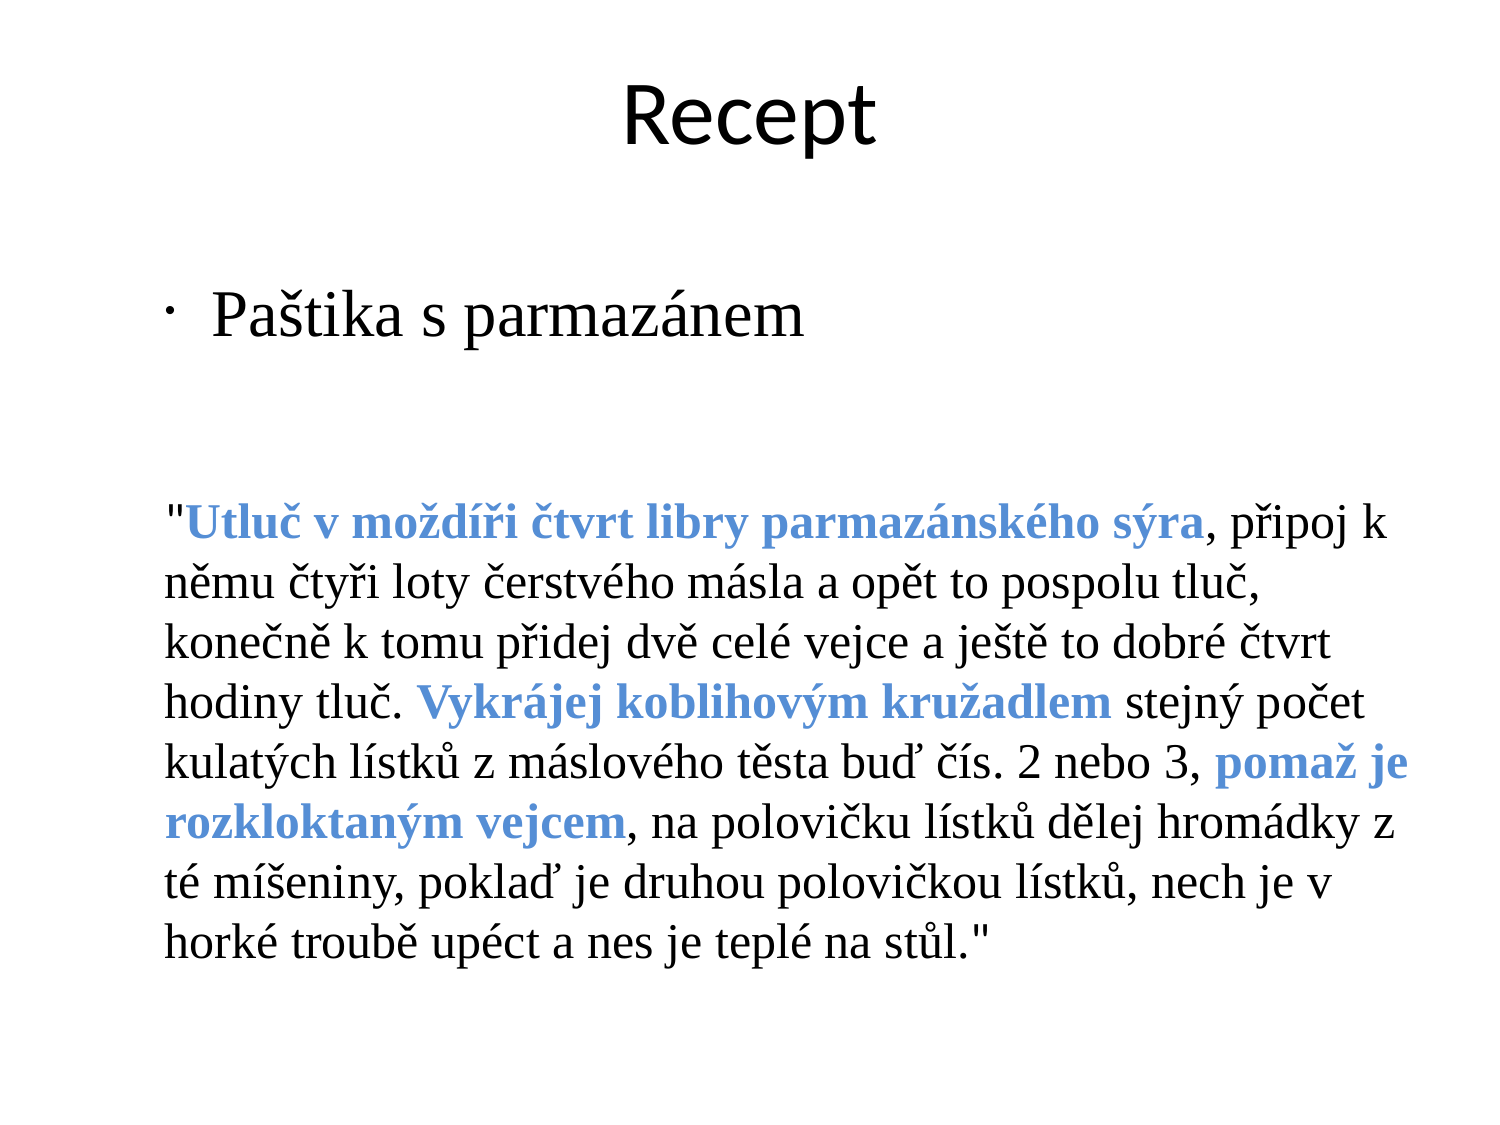

# Recept
Paštika s parmazánem
"Utluč v moždíři čtvrt libry parmazánského sýra, připoj k němu čtyři loty čerstvého másla a opět to pospolu tluč, konečně k tomu přidej dvě celé vejce a ještě to dobré čtvrt hodiny tluč. Vykrájej koblihovým kružadlem stejný počet kulatých lístků z máslového těsta buď čís. 2 nebo 3, pomaž je rozkloktaným vejcem, na polovičku lístků dělej hromádky z té míšeniny, poklaď je druhou polovičkou lístků, nech je v horké troubě upéct a nes je teplé na stůl."